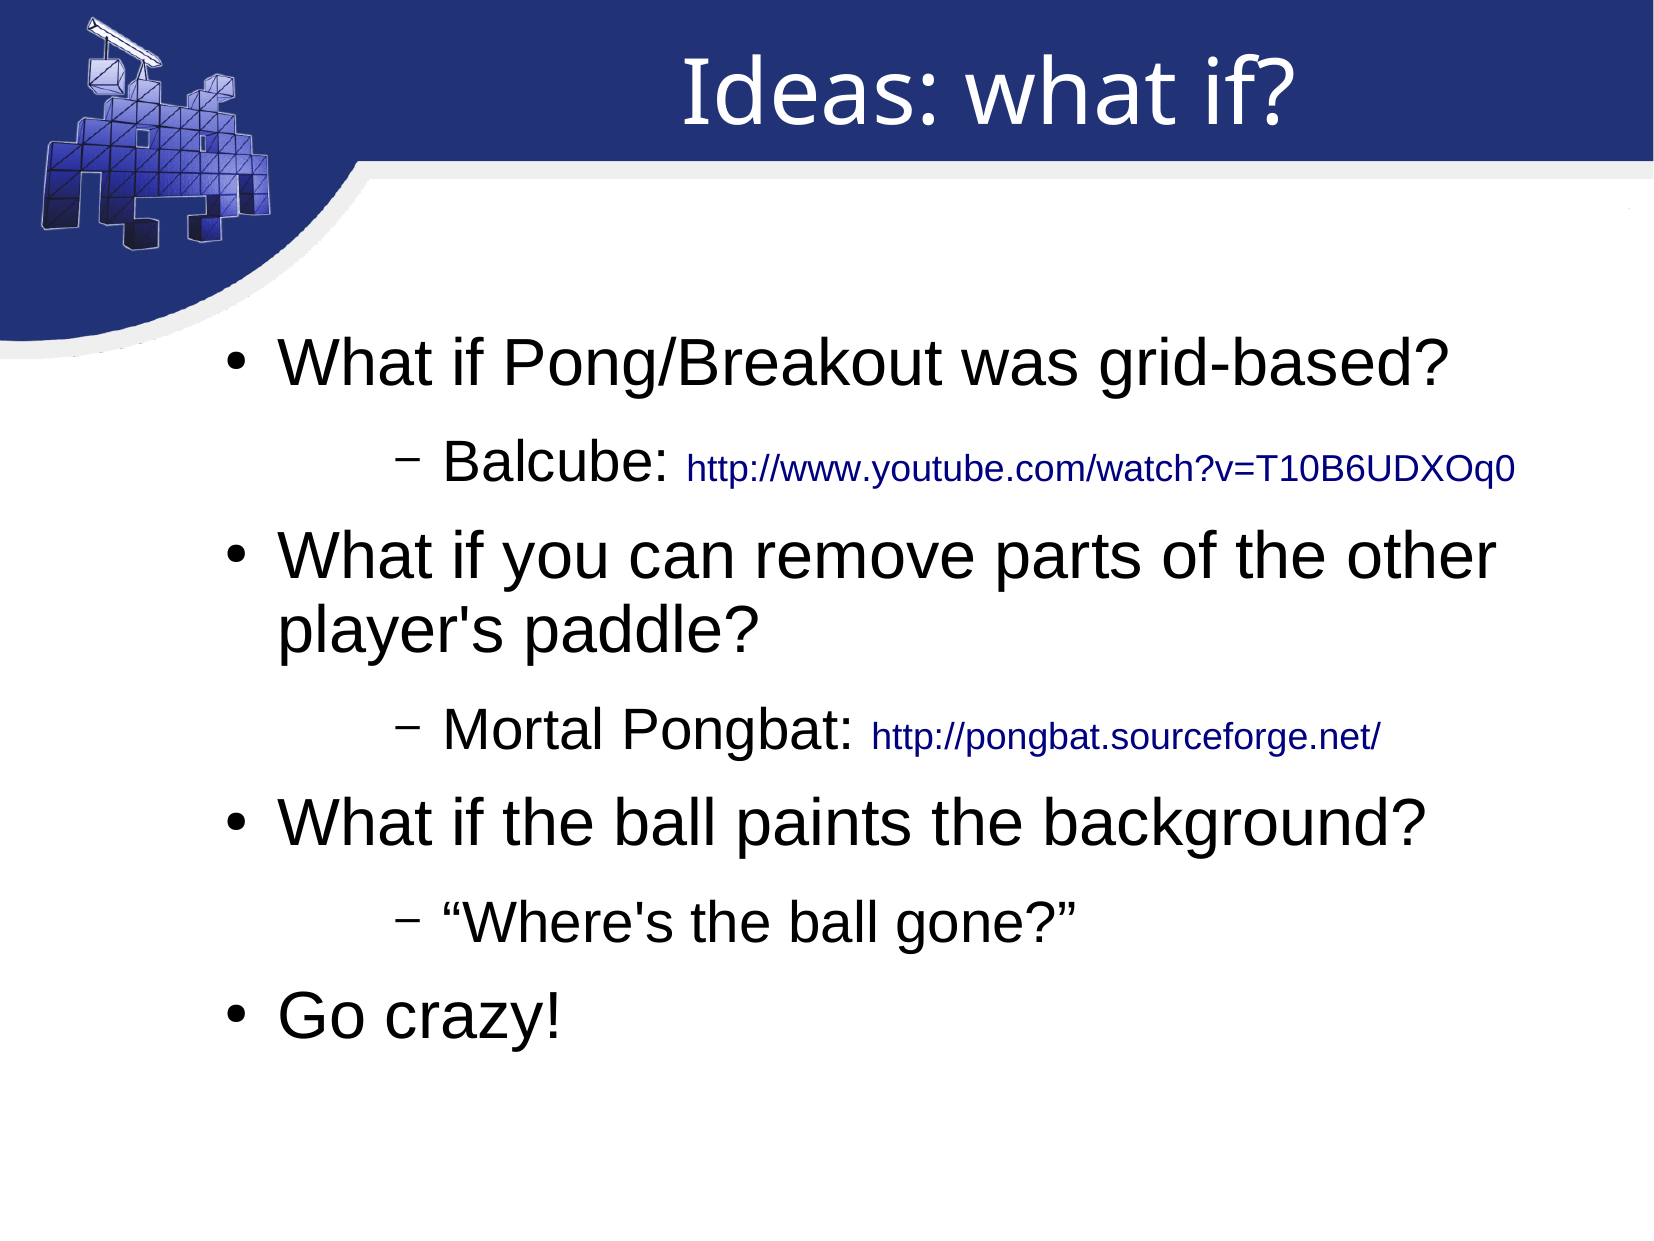

# Ideas: what if?
What if Pong/Breakout was grid-based?
Balcube: http://www.youtube.com/watch?v=T10B6UDXOq0
What if you can remove parts of the other player's paddle?
Mortal Pongbat: http://pongbat.sourceforge.net/
What if the ball paints the background?
“Where's the ball gone?”
Go crazy!